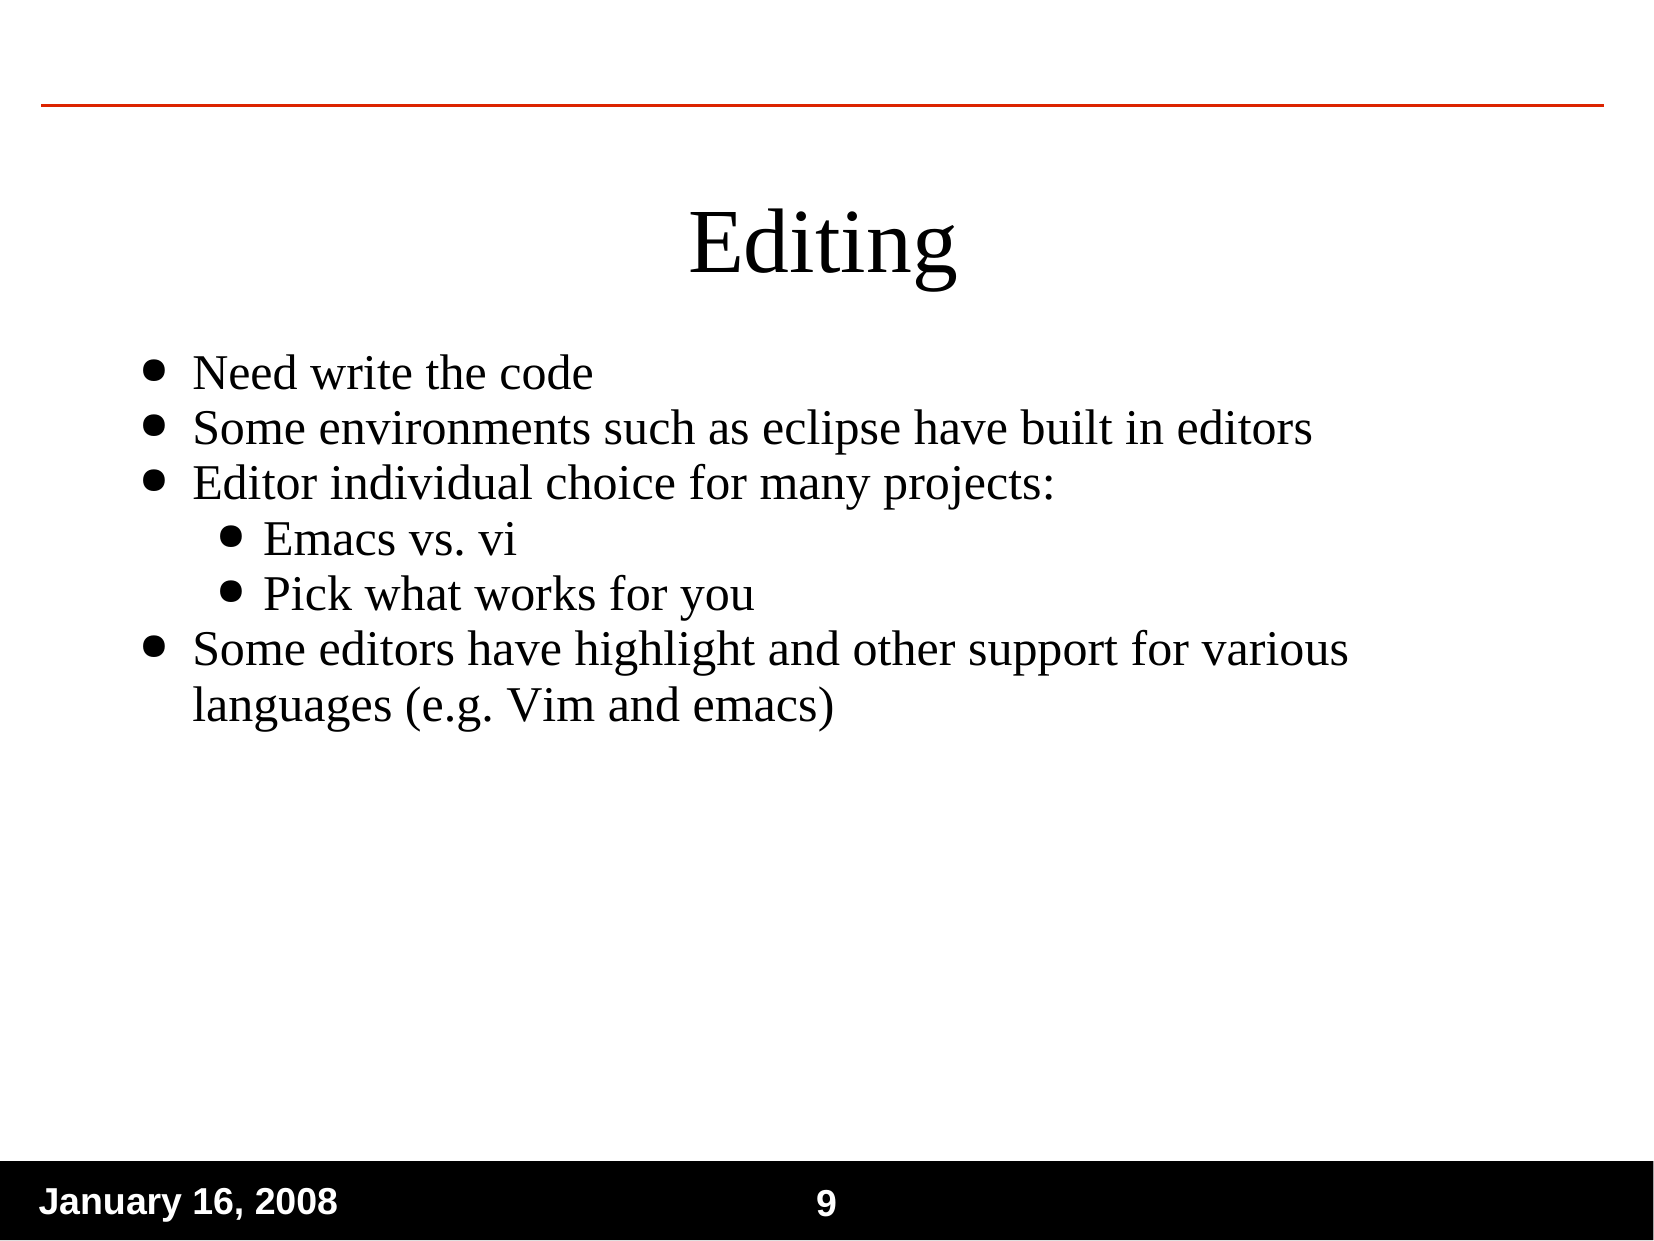

# Editing
Need write the code
Some environments such as eclipse have built in editors
Editor individual choice for many projects:
Emacs vs. vi
Pick what works for you
Some editors have highlight and other support for various languages (e.g. Vim and emacs)